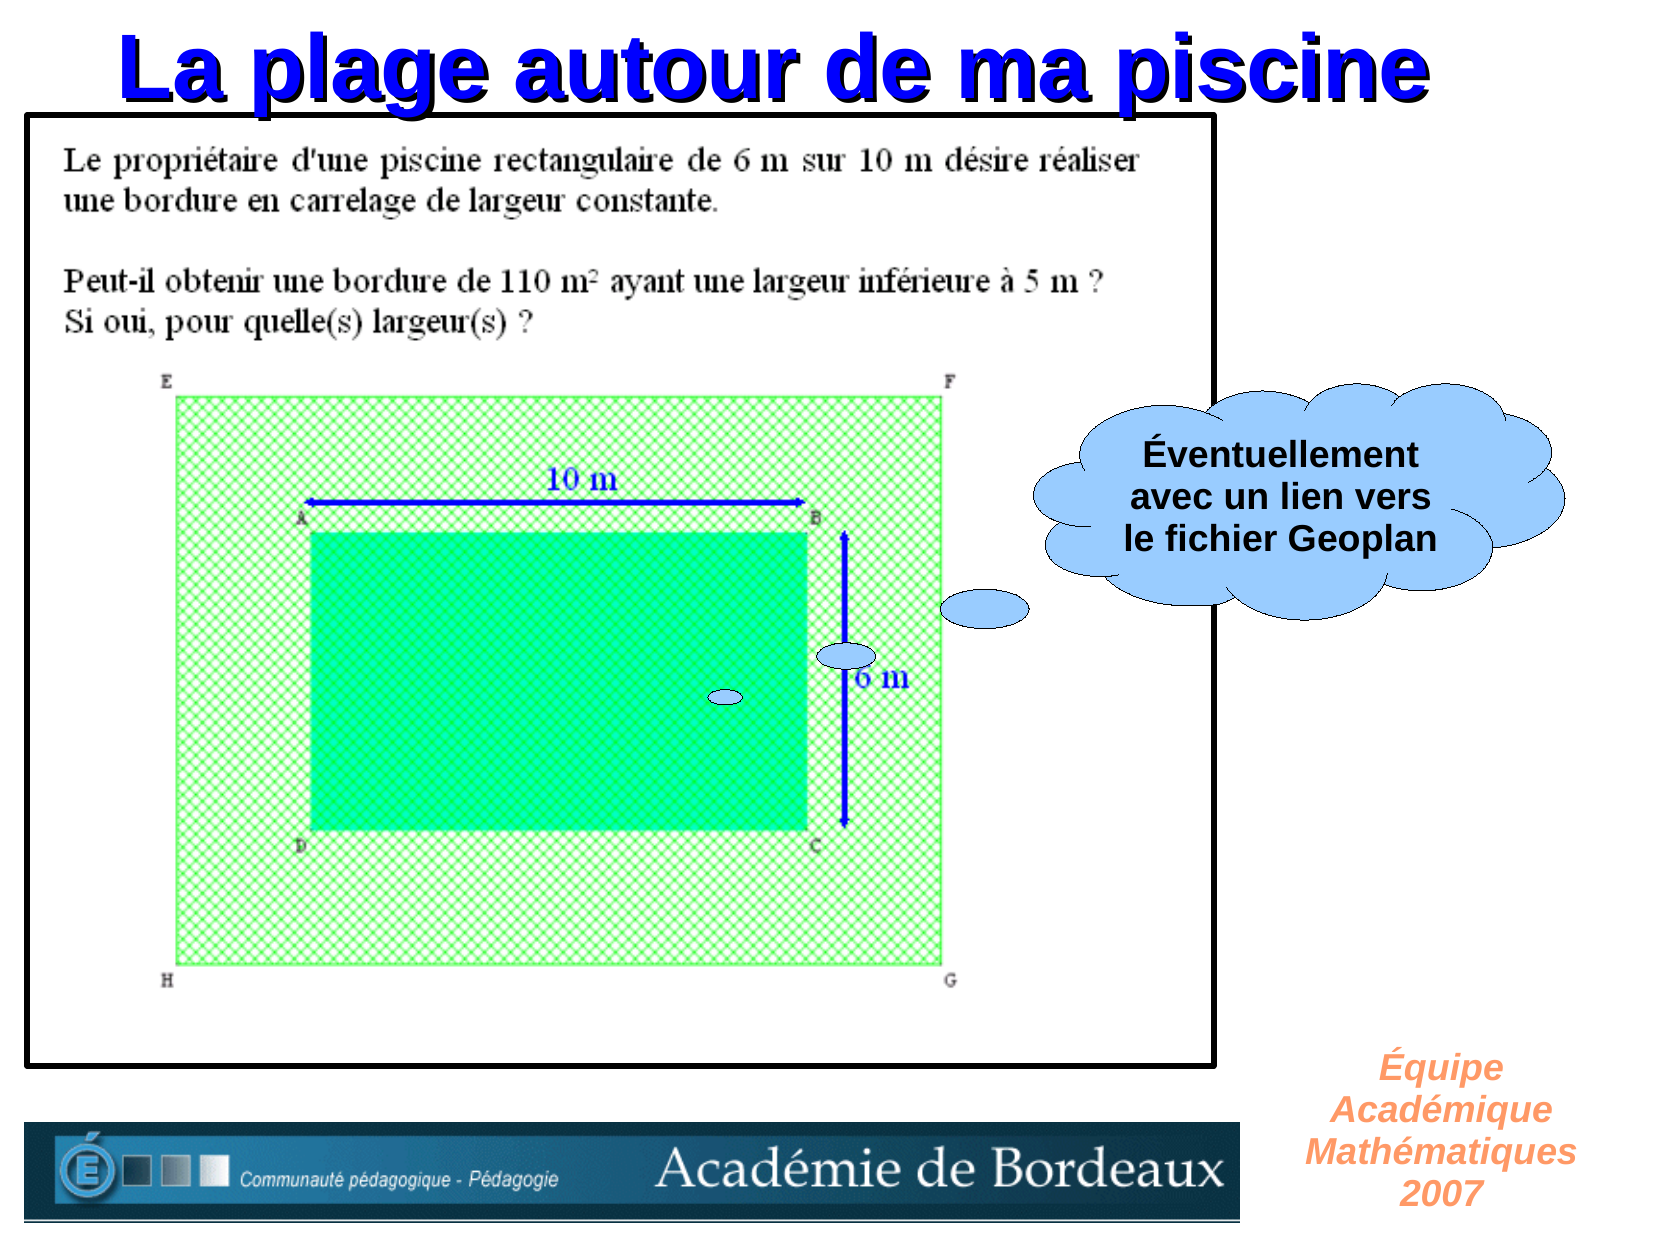

# La plage autour de ma piscine
Éventuellement avec un lien vers le fichier Geoplan
Équipe Académique Mathématiques
2007